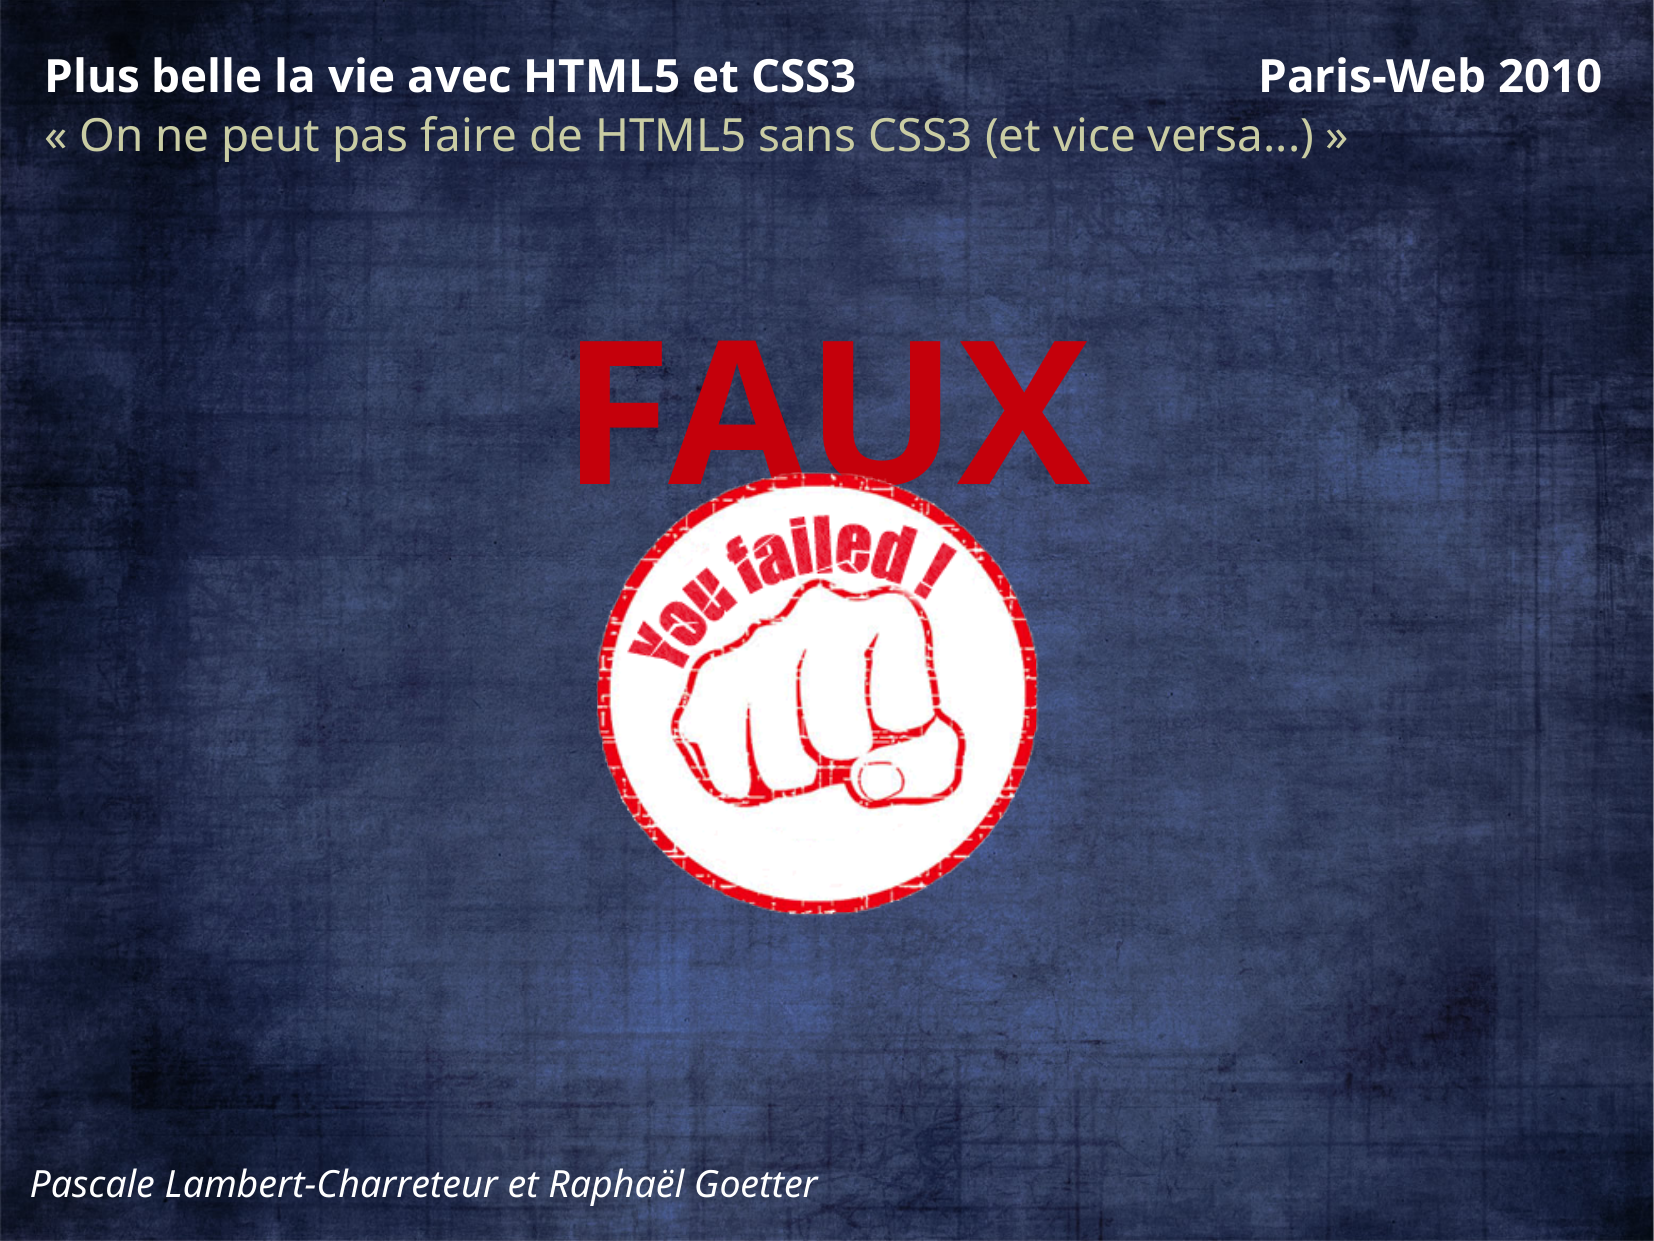

Plus belle la vie avec HTML5 et CSS3
« On ne peut pas faire de HTML5 sans CSS3 (et vice versa...) »
FAUX !
Pascale Lambert-Charreteur et Raphaël Goetter